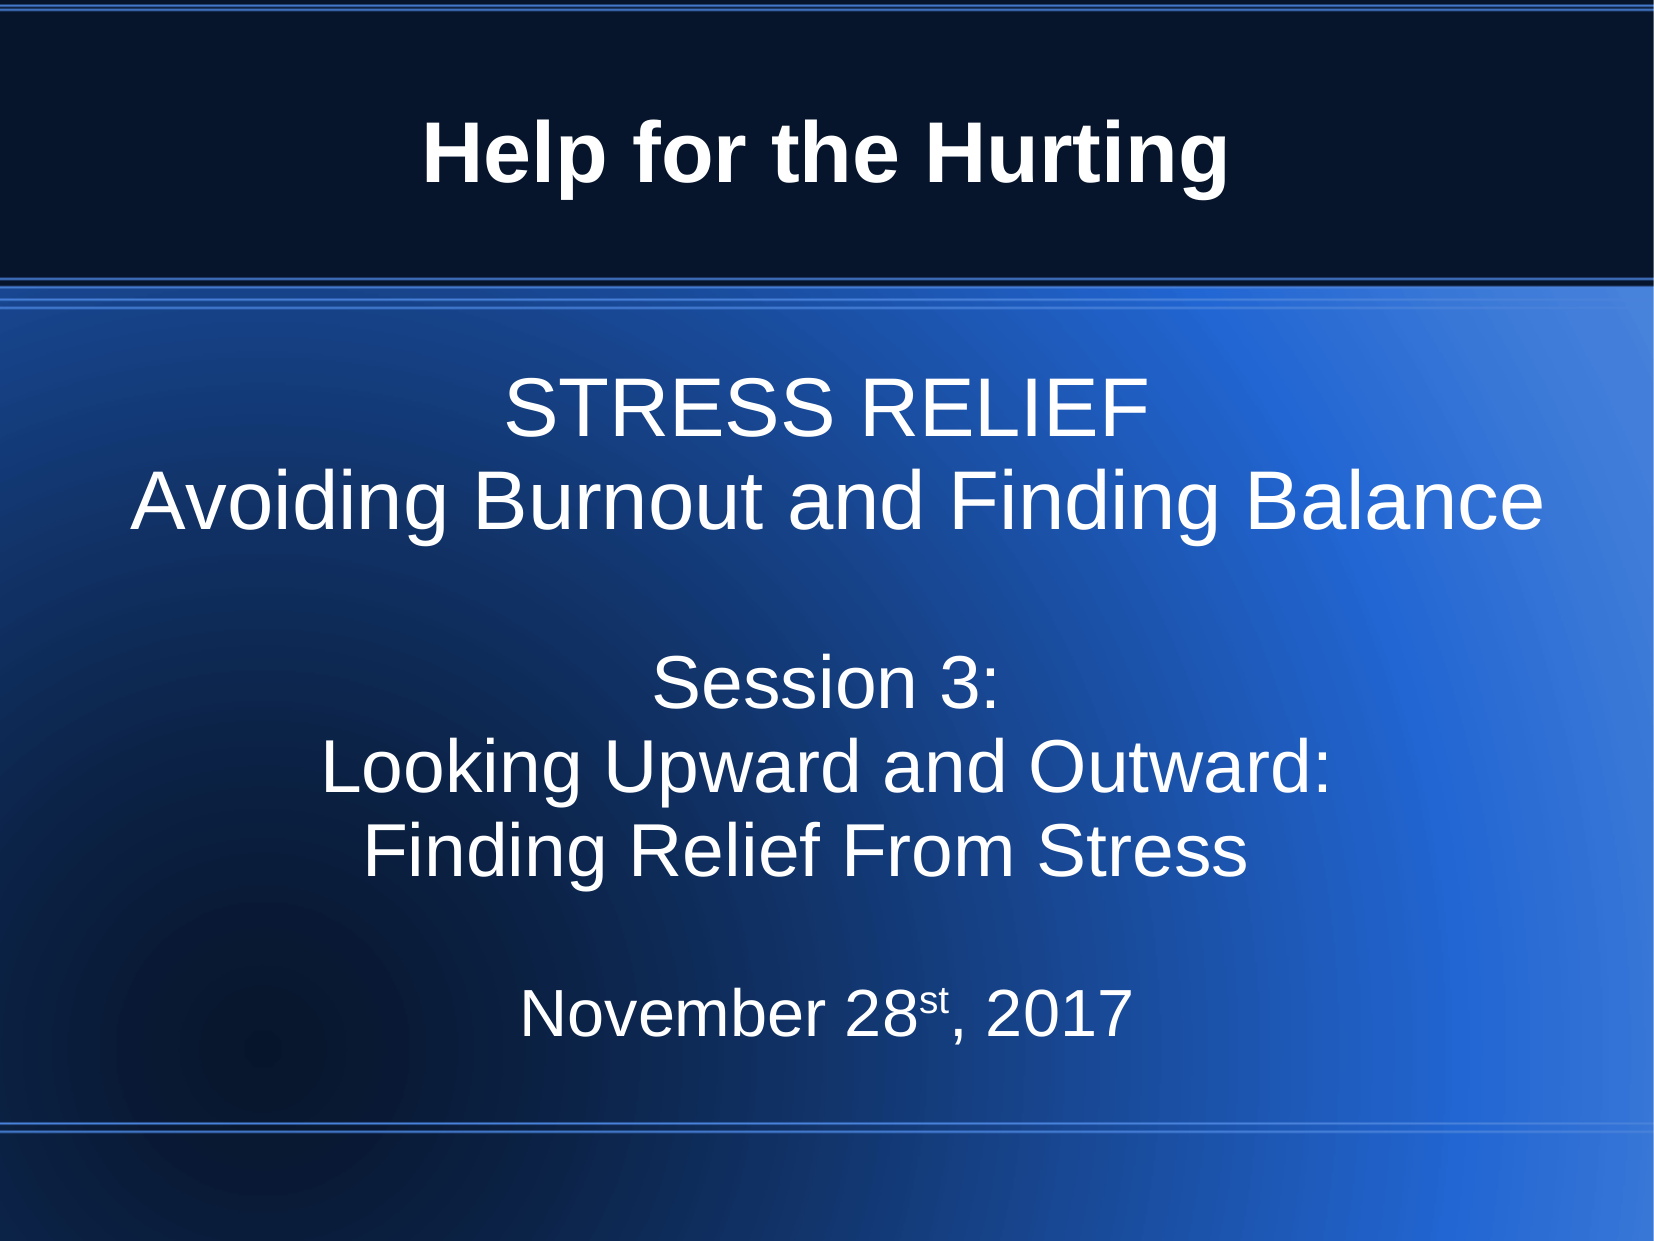

# Help for the Hurting
STRESS RELIEF
 Avoiding Burnout and Finding Balance
Session 3:
Looking Upward and Outward:
Finding Relief From Stress
November 28st, 2017